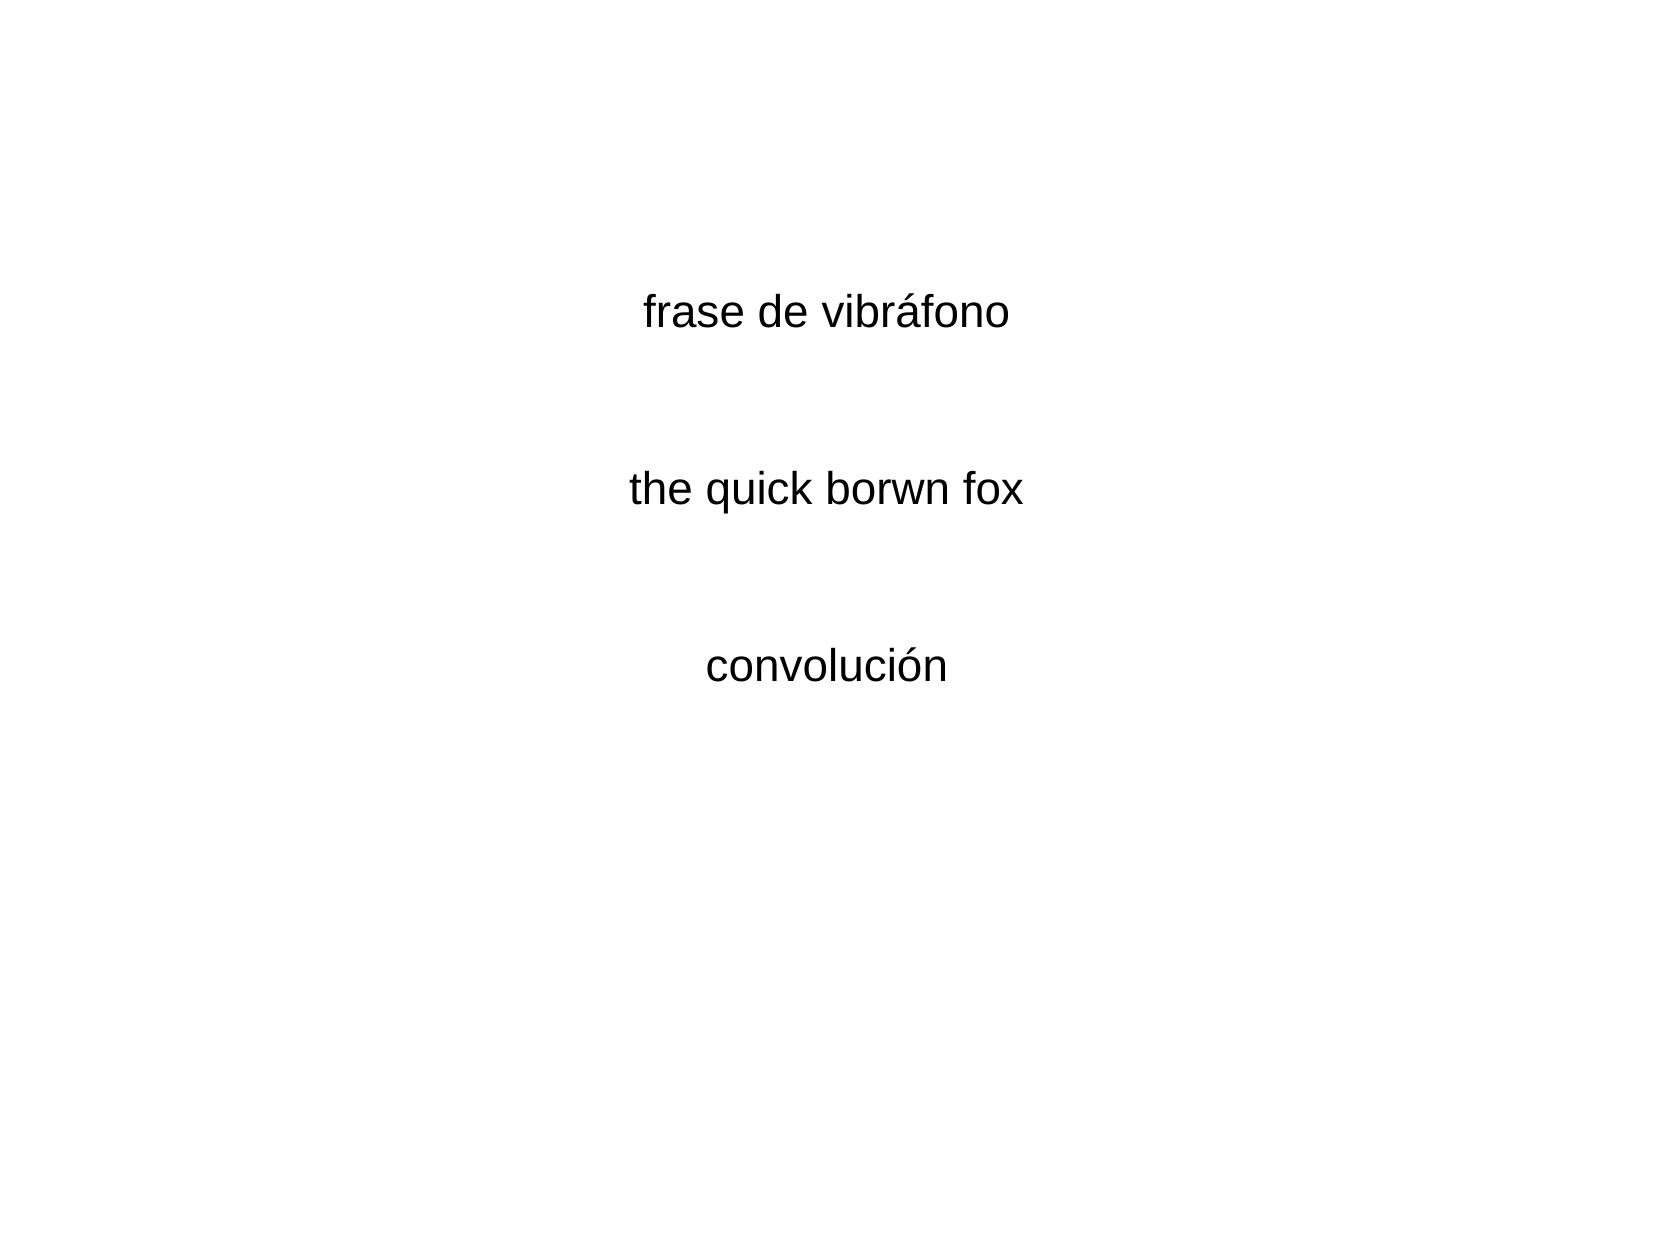

# frase de vibráfono
the quick borwn fox
convolución